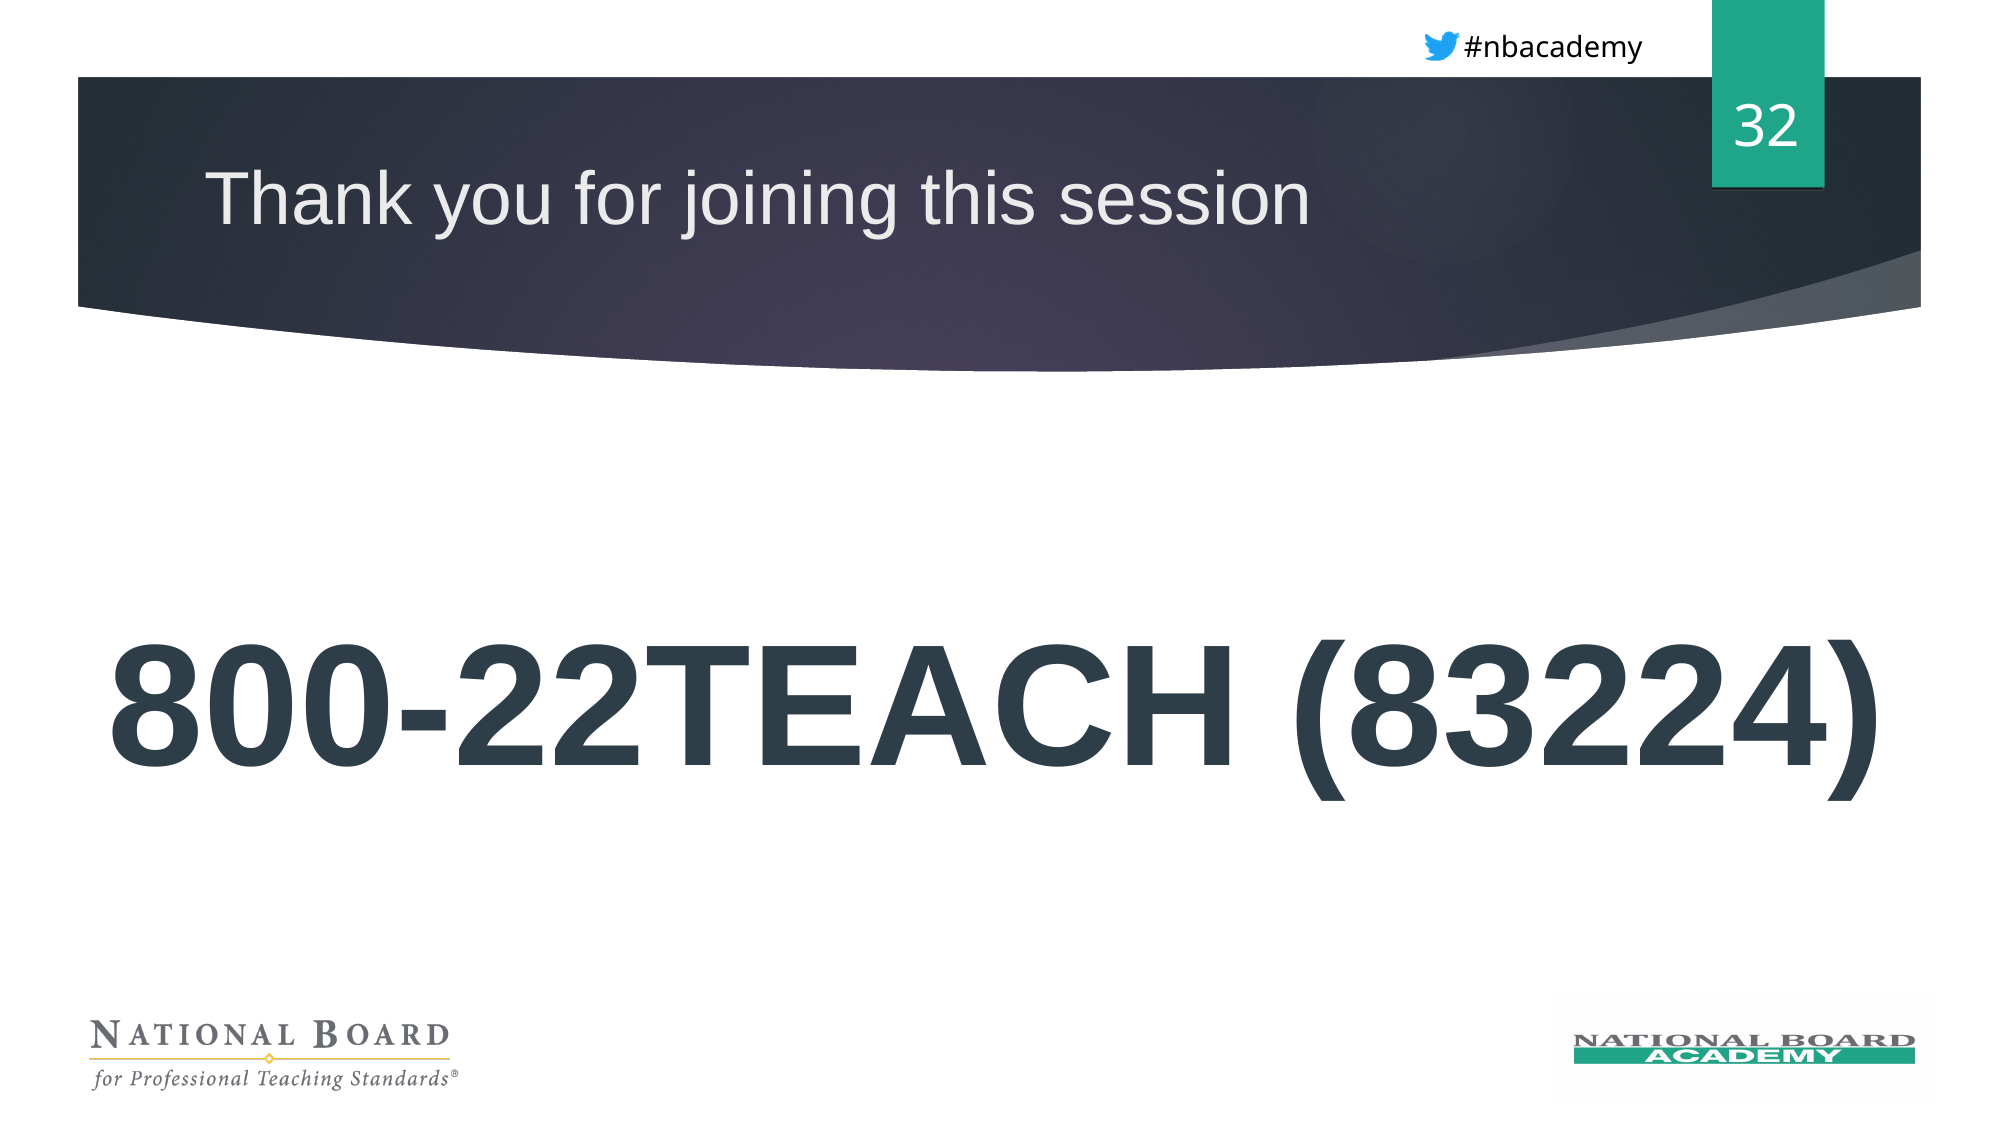

# Thank you for joining this session
800-22TEACH (83224)